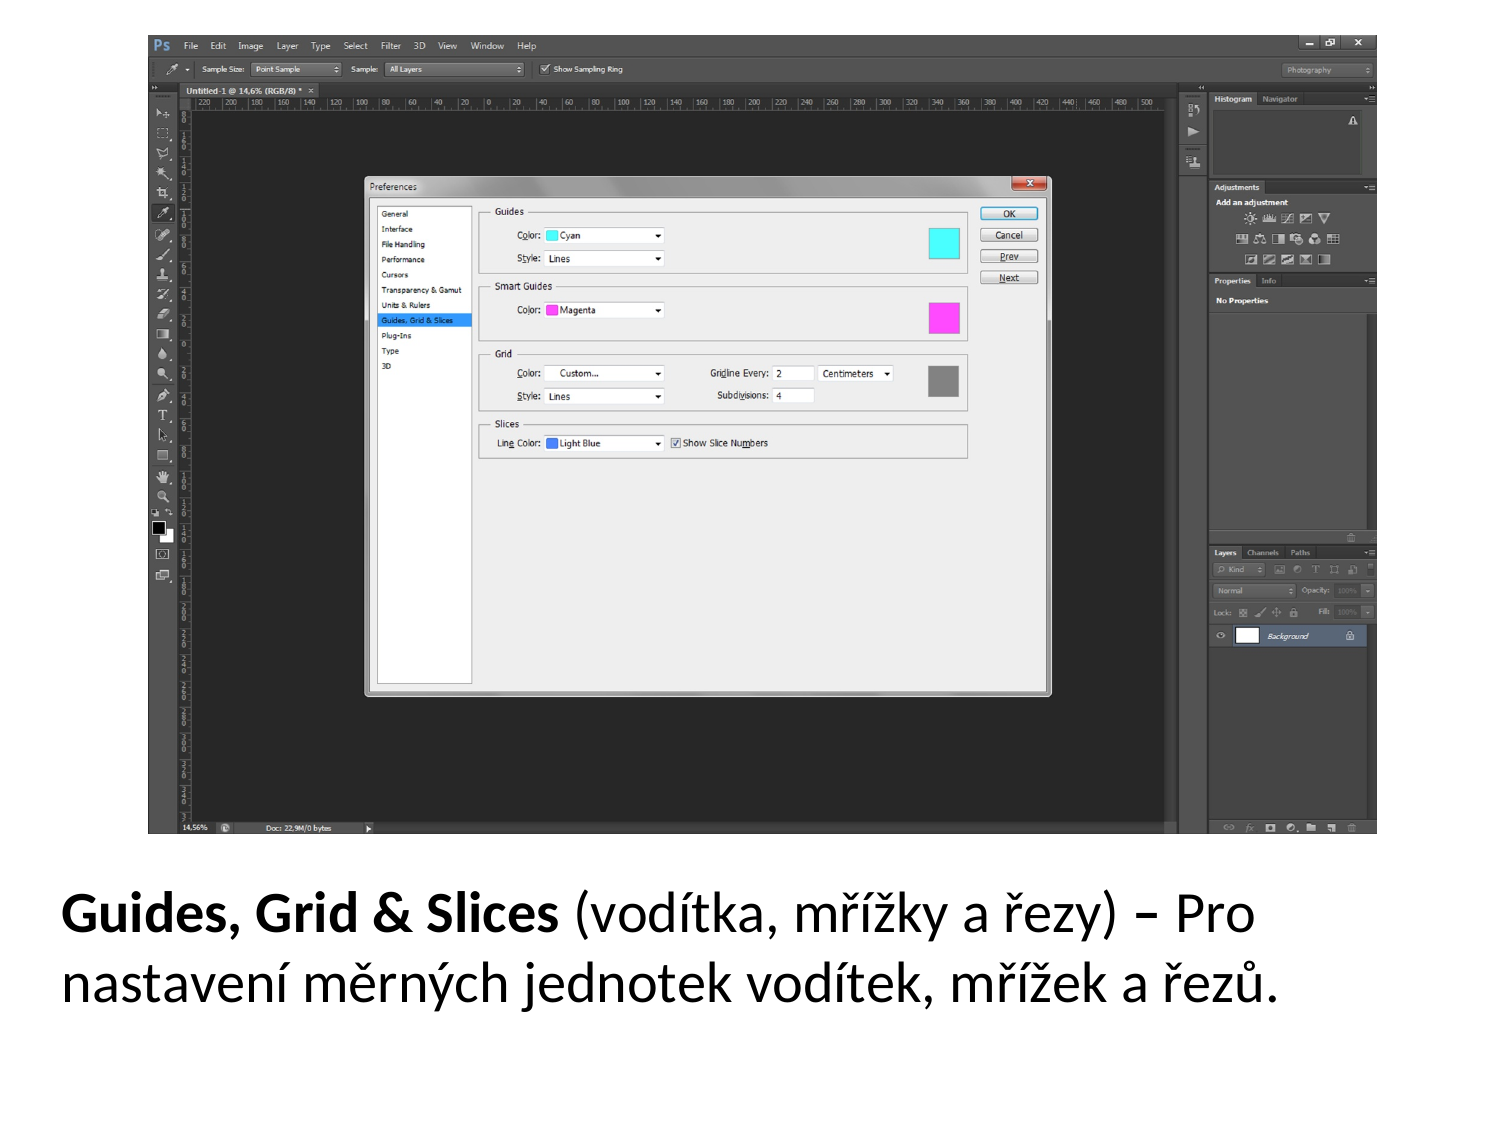

Guides, Grid & Slices (vodítka, mřížky a řezy) – Pro nastavení měrných jednotek vodítek, mřížek a řezů.